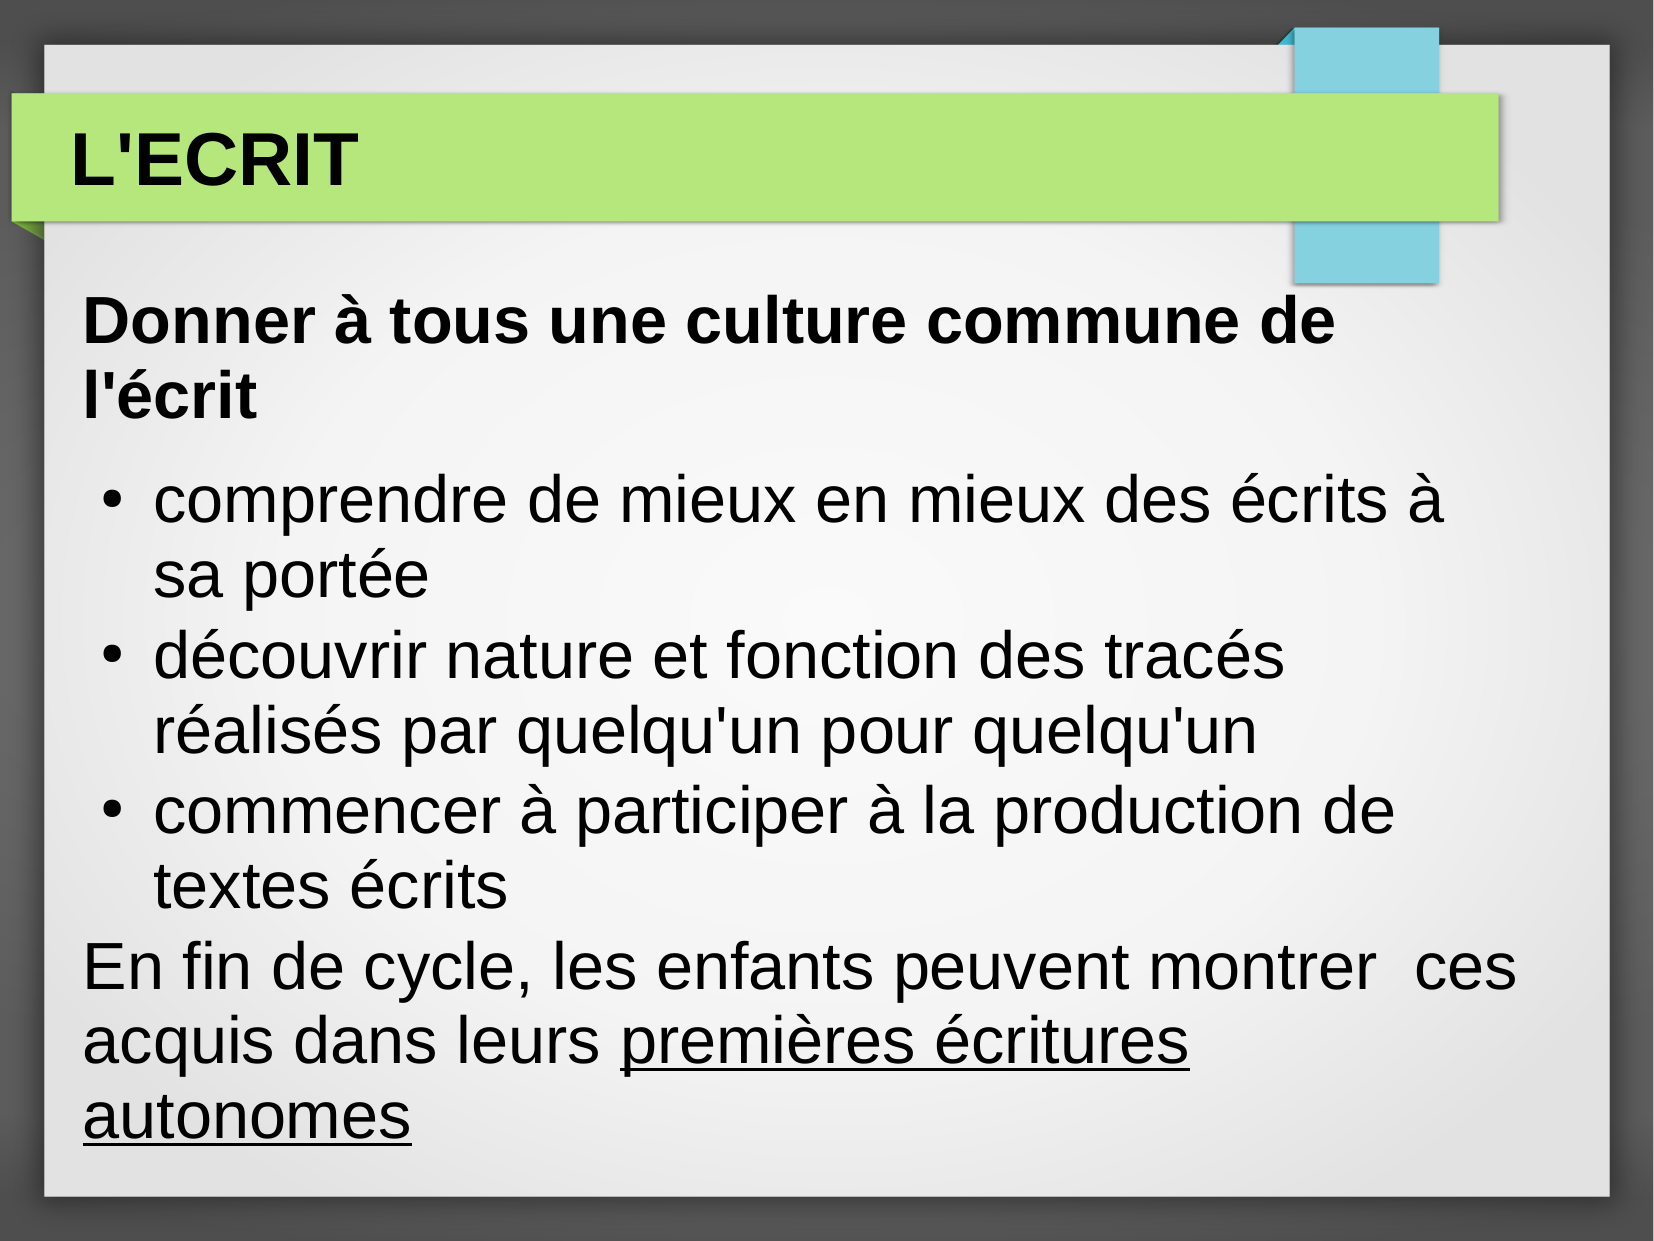

# L'ECRIT
Donner à tous une culture commune de l'écrit
comprendre de mieux en mieux des écrits à sa portée
découvrir nature et fonction des tracés réalisés par quelqu'un pour quelqu'un
commencer à participer à la production de textes écrits
En fin de cycle, les enfants peuvent montrer ces acquis dans leurs premières écritures autonomes